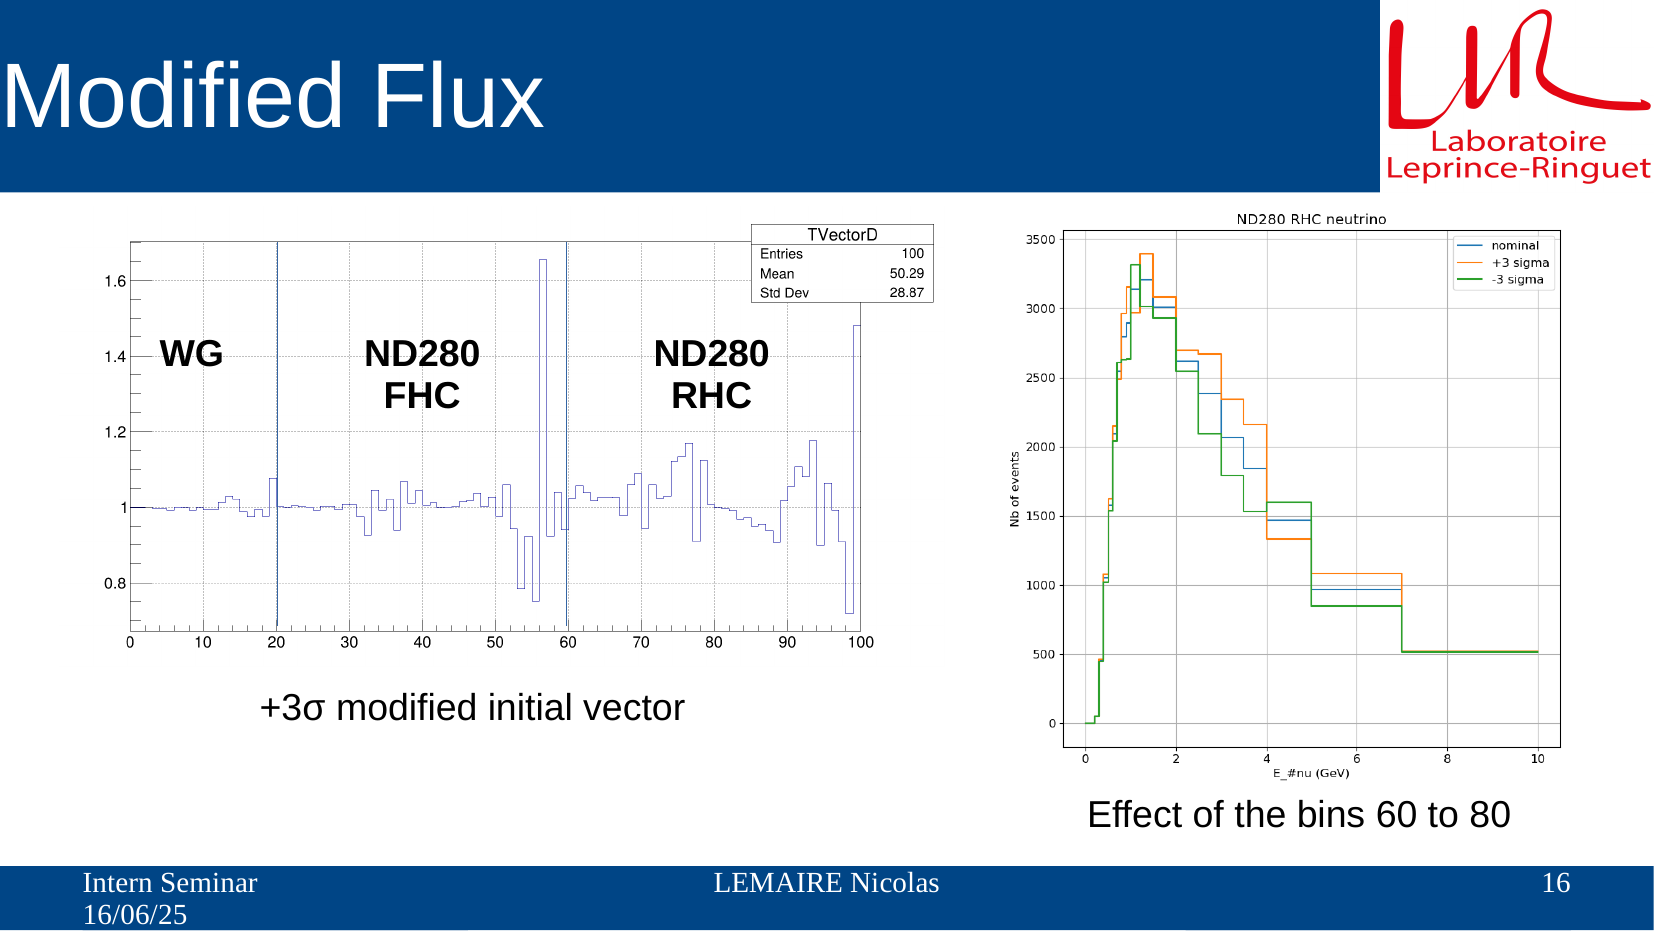

# Modified Flux
WG
ND280
FHC
ND280
RHC
+3σ modified initial vector
Effect of the bins 60 to 80
16